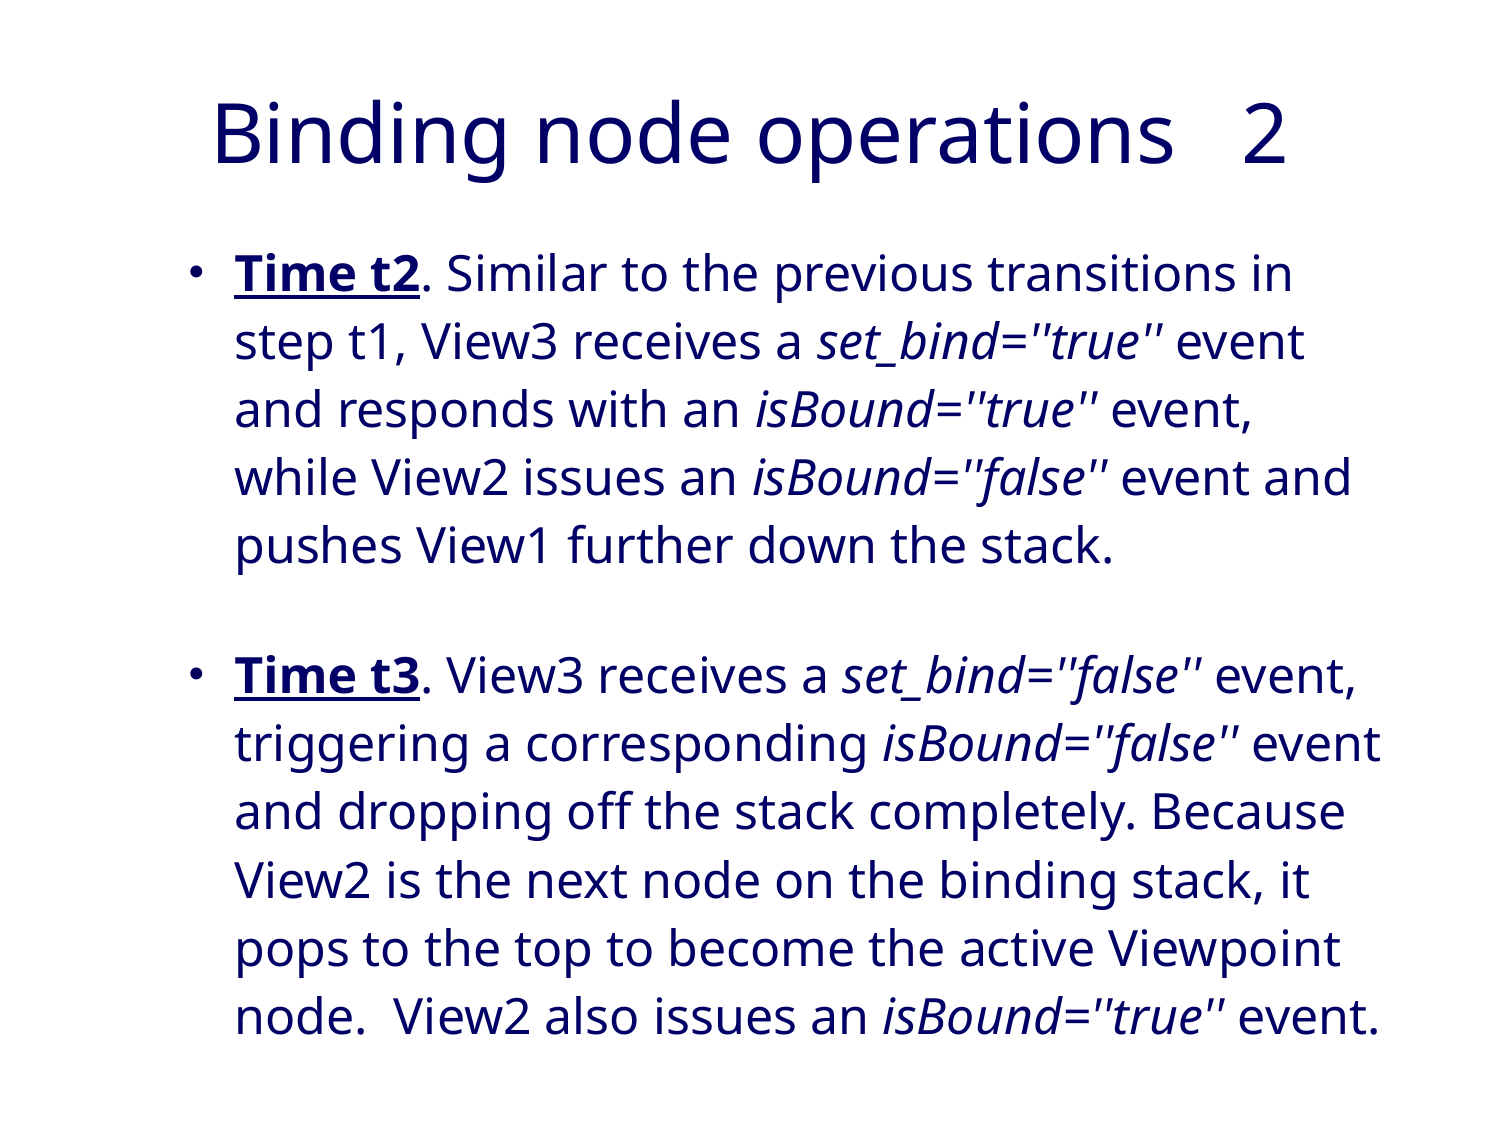

# Binding node operations 2
Time t2. Similar to the previous transitions in step t1, View3 receives a set_bind=''true'' event and responds with an isBound=''true'' event, while View2 issues an isBound=''false'' event and pushes View1 further down the stack.
Time t3. View3 receives a set_bind=''false'' event, triggering a corresponding isBound=''false'' event and dropping off the stack completely. Because View2 is the next node on the binding stack, it pops to the top to become the active Viewpoint node. View2 also issues an isBound=''true'' event.